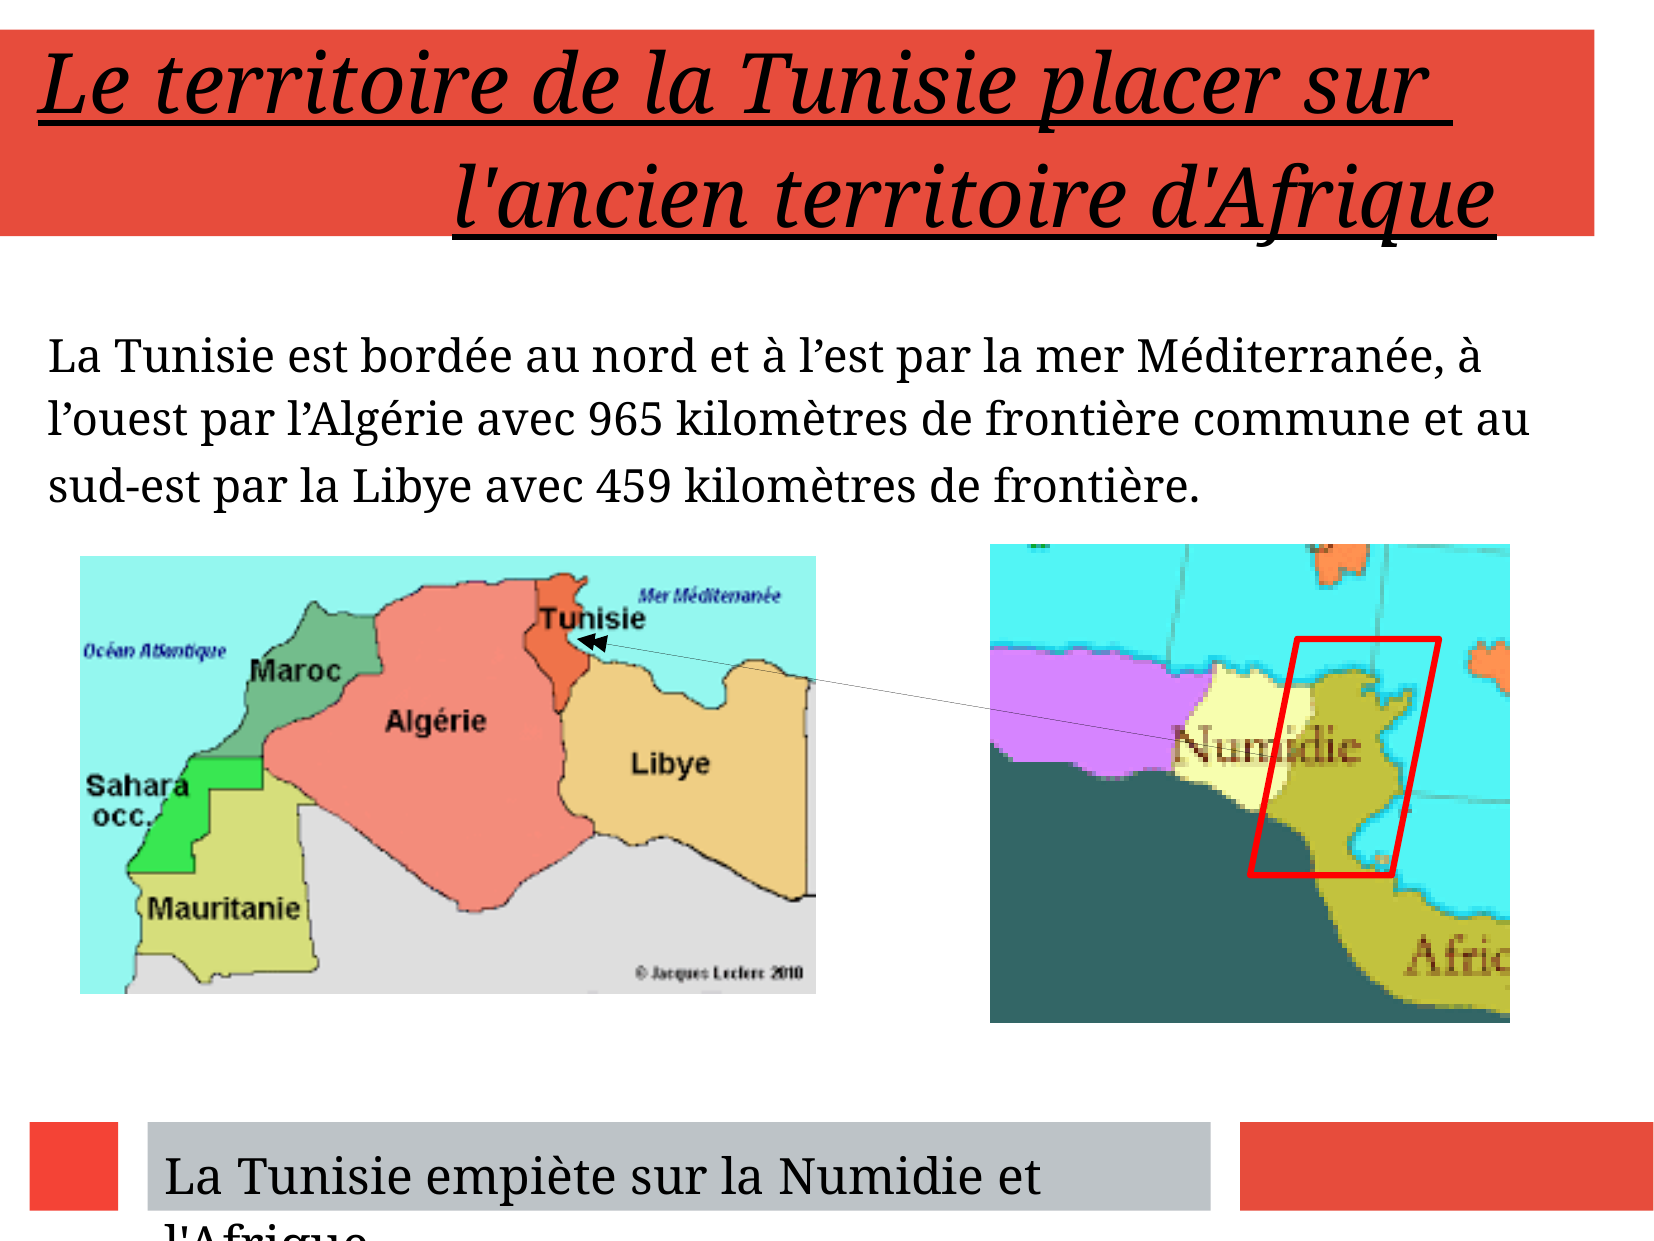

Le territoire de la Tunisie placer sur
l'ancien territoire d'Afrique
La Tunisie est bordée au nord et à l’est par la mer Méditerranée, à l’ouest par l’Algérie avec 965 kilomètres de frontière commune et au sud-est par la Libye avec 459 kilomètres de frontière.
La Tunisie empiète sur la Numidie et l'Afrique